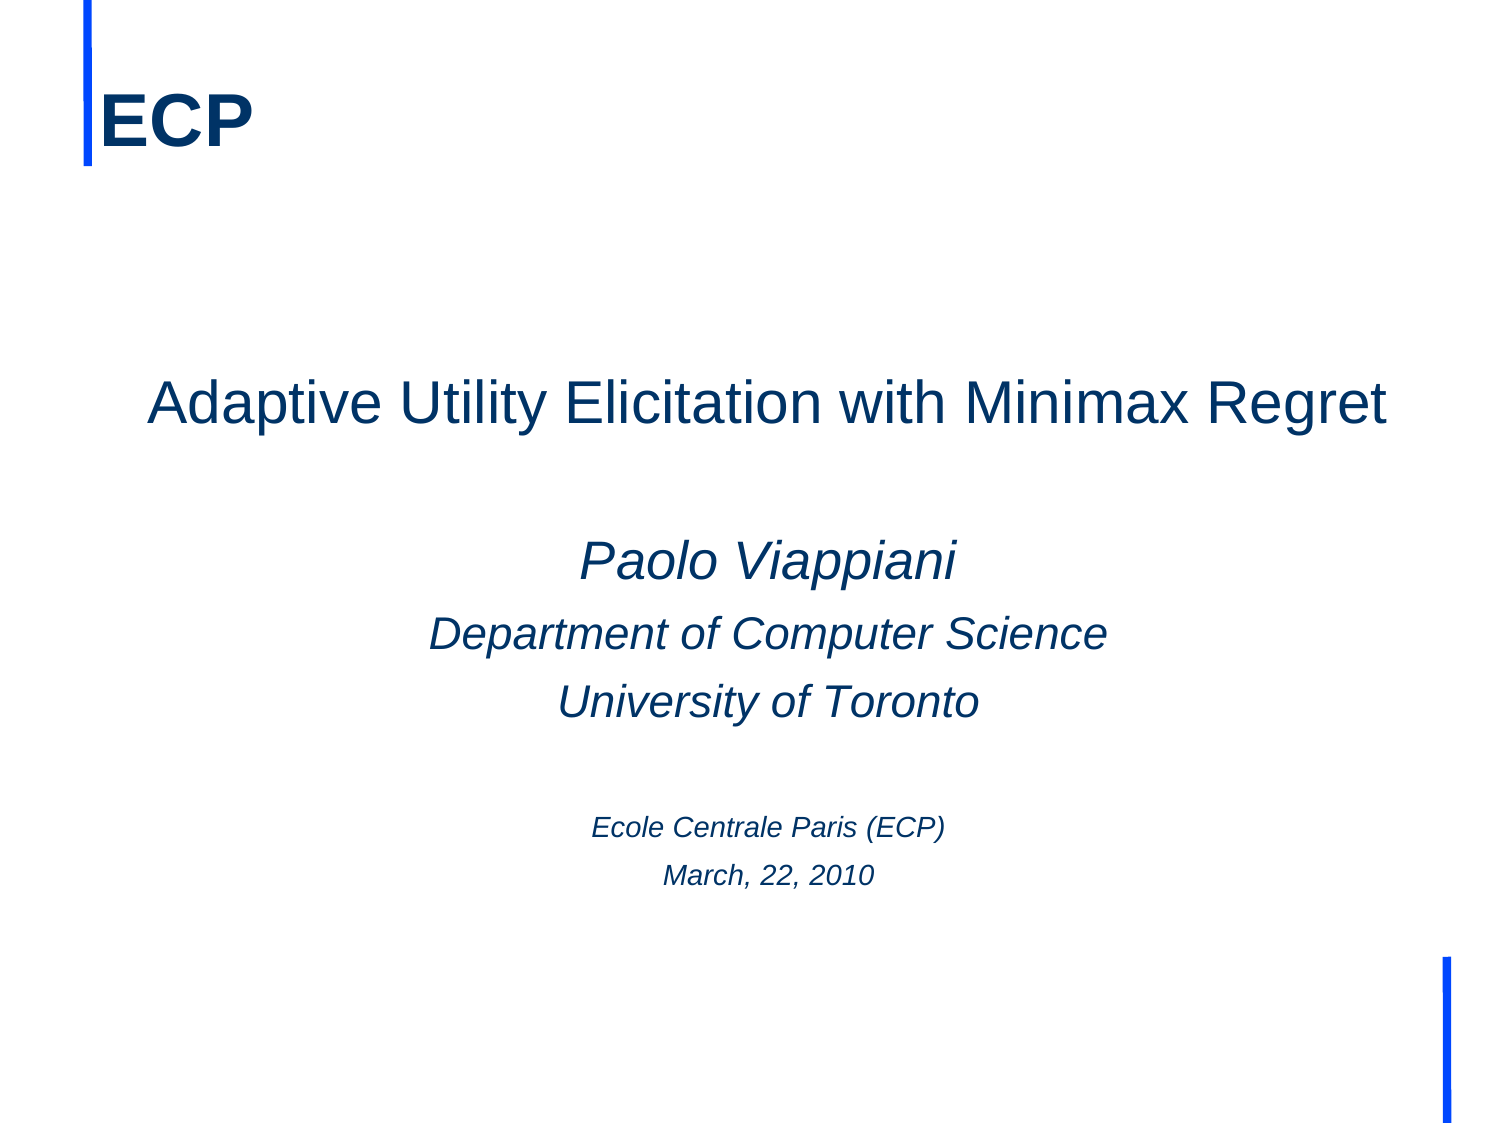

# ECP
Adaptive Utility Elicitation with Minimax Regret
Paolo Viappiani
Department of Computer Science
University of Toronto
Ecole Centrale Paris (ECP)
March, 22, 2010